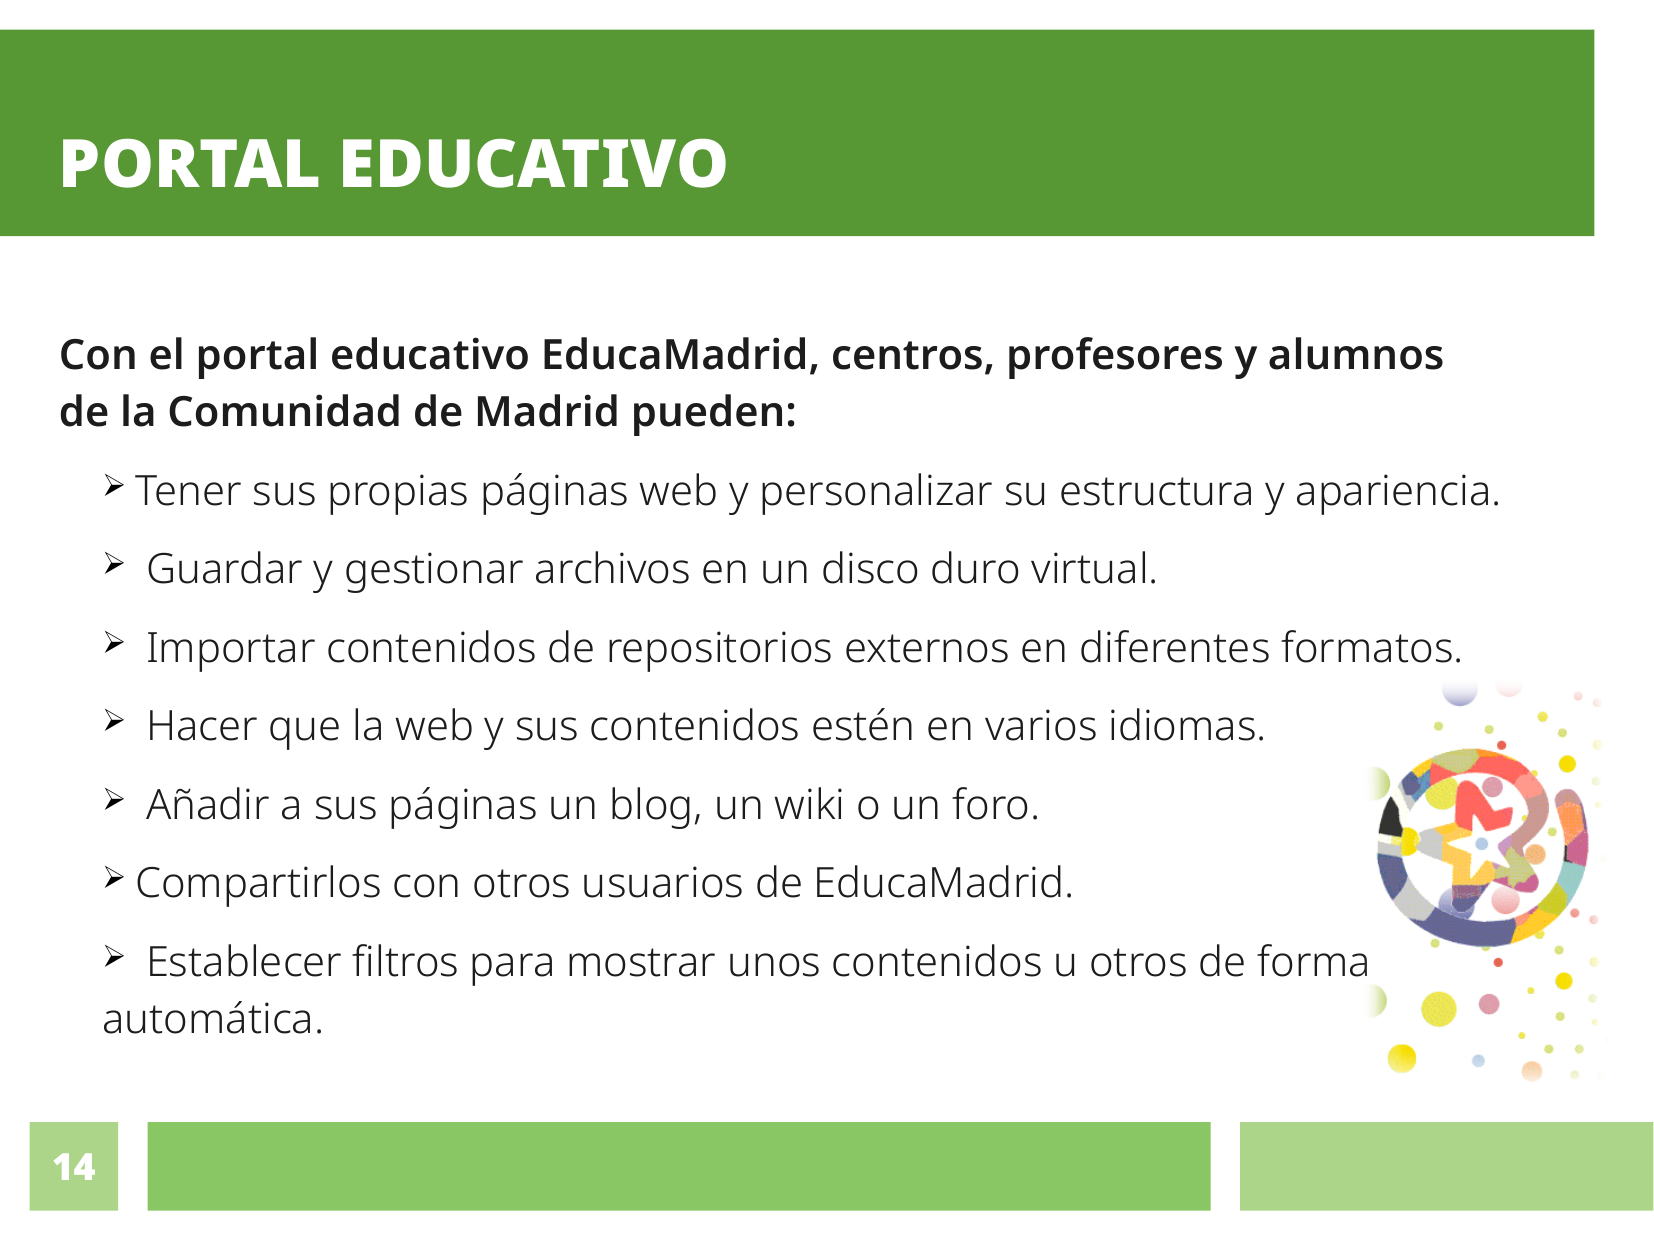

# PORTAL EDUCATIVO
Con el portal educativo EducaMadrid, centros, profesores y alumnos de la Comunidad de Madrid pueden:
 Tener sus propias páginas web y personalizar su estructura y apariencia.
 Guardar y gestionar archivos en un disco duro virtual.
 Importar contenidos de repositorios externos en diferentes formatos.
 Hacer que la web y sus contenidos estén en varios idiomas.
 Añadir a sus páginas un blog, un wiki o un foro.
 Compartirlos con otros usuarios de EducaMadrid.
 Establecer filtros para mostrar unos contenidos u otros de forma automática.
14